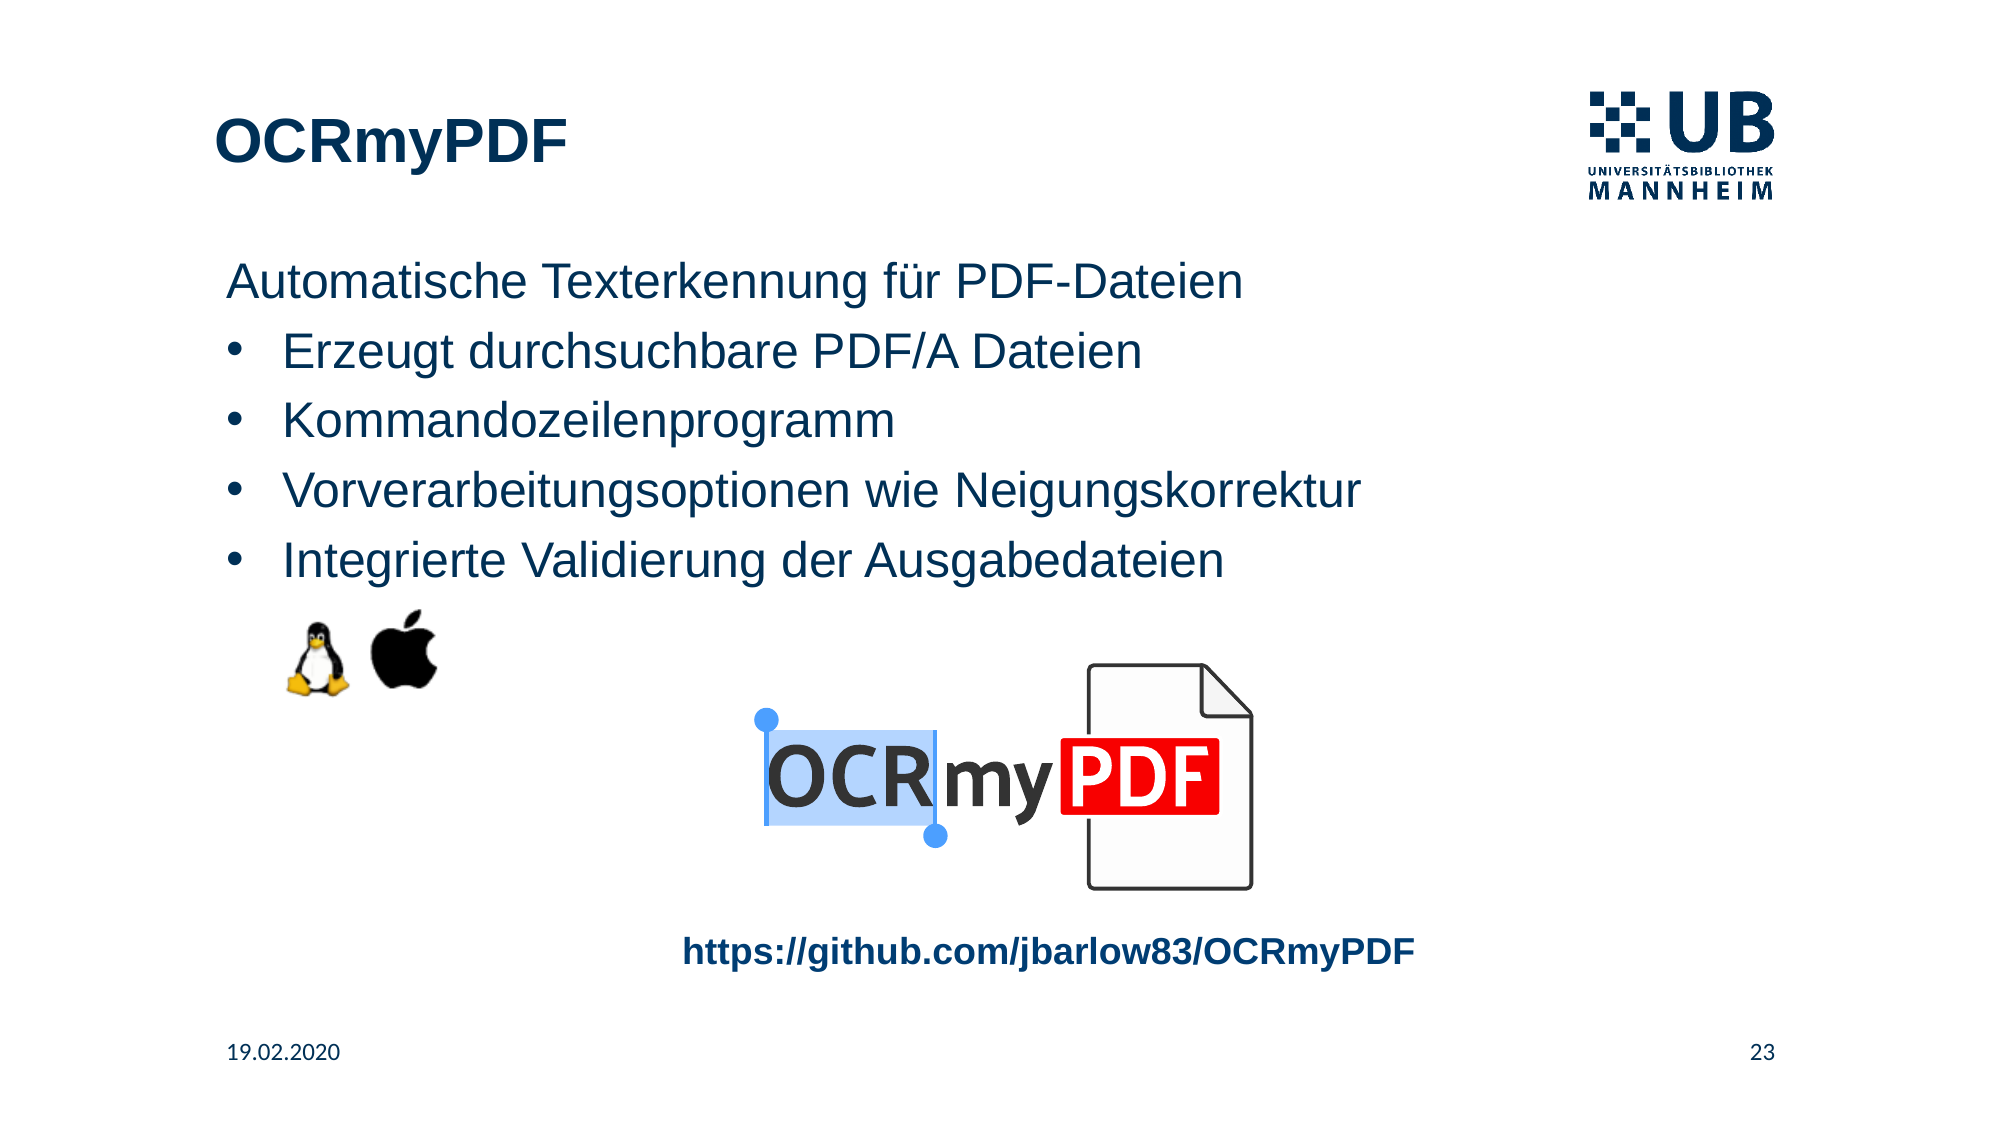

# OCRmyPDF
Automatische Texterkennung für PDF-Dateien
Erzeugt durchsuchbare PDF/A Dateien
Kommandozeilenprogramm
Vorverarbeitungsoptionen wie Neigungskorrektur
Integrierte Validierung der Ausgabedateien
https://github.com/jbarlow83/OCRmyPDF
19.02.2020